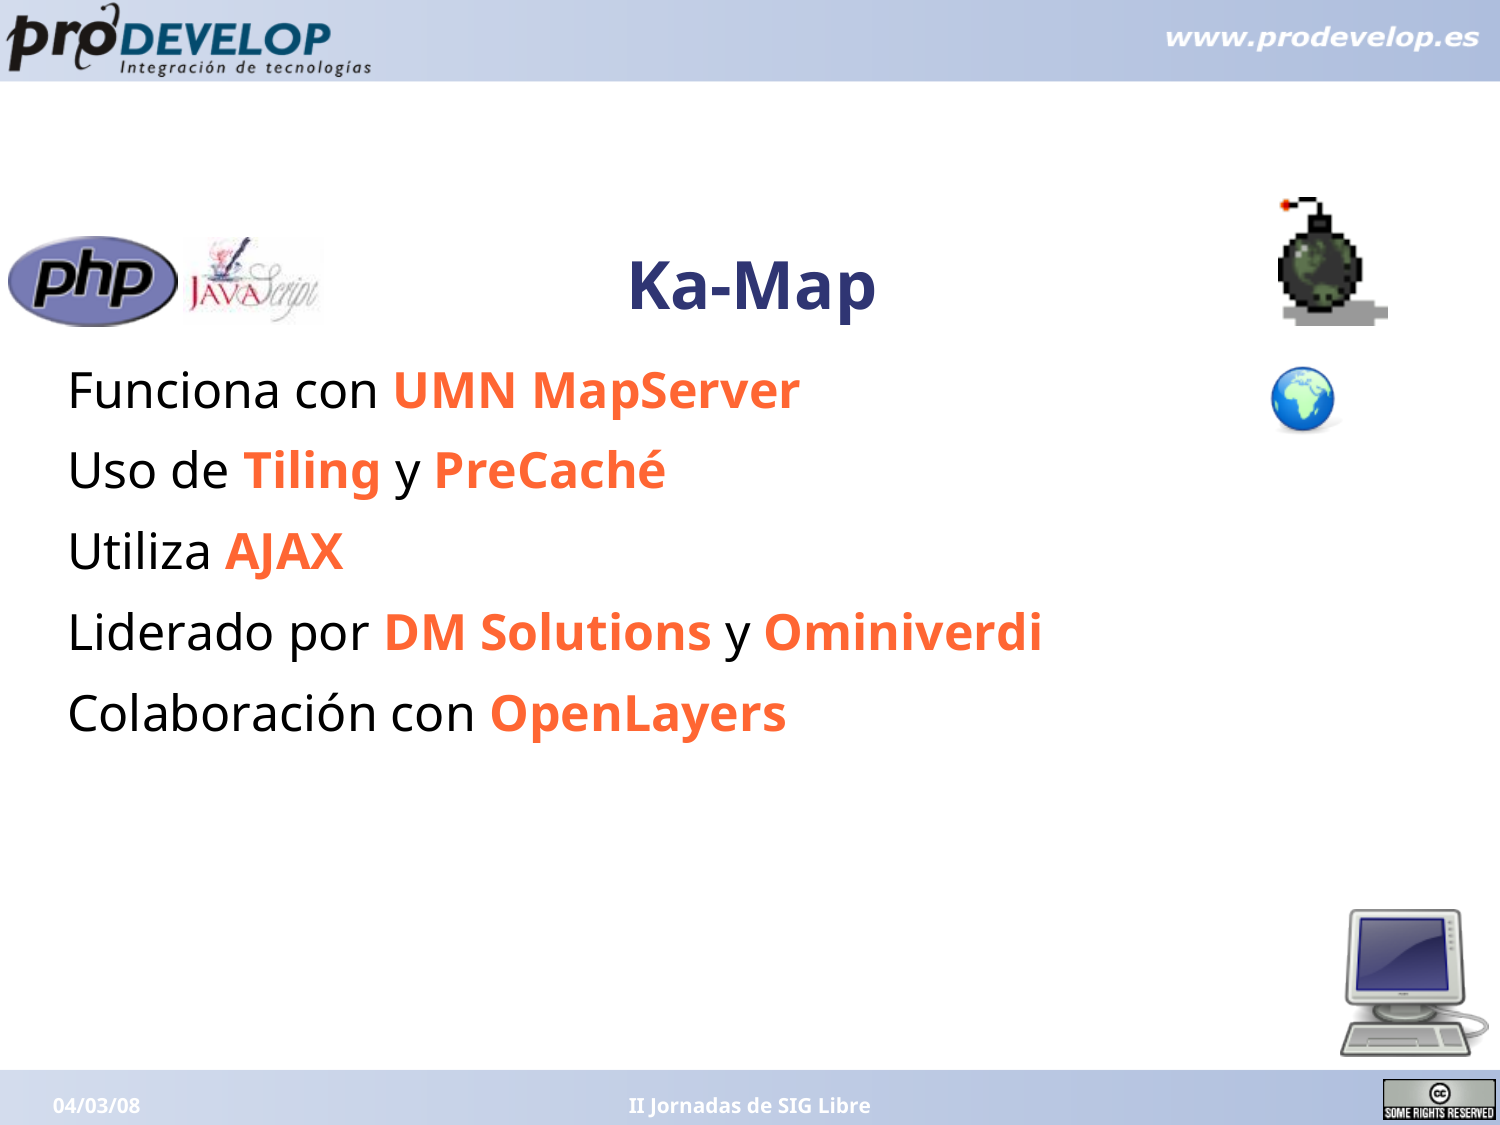

# Ka-Map
Funciona con UMN MapServer
Uso de Tiling y PreCaché
Utiliza AJAX
Liderado por DM Solutions y Ominiverdi
Colaboración con OpenLayers
25/10/2006
34
Plan Difusión Interna gvSIG v. 2.0